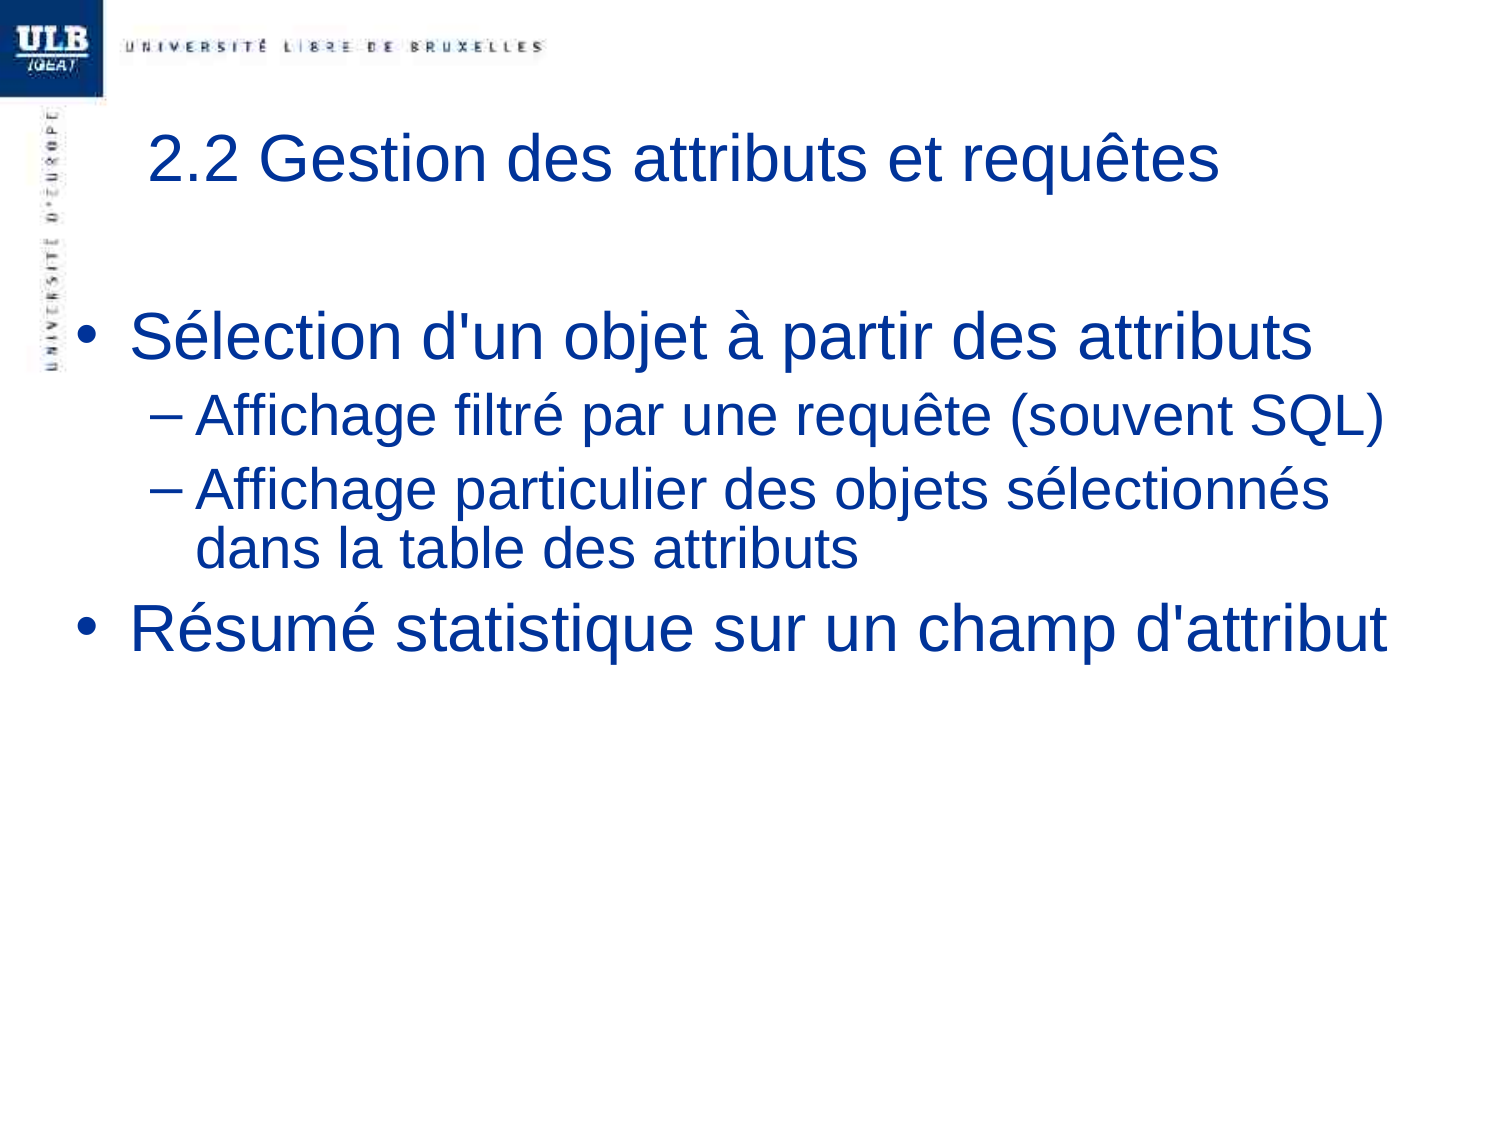

2.2 Gestion des attributs et requêtes
Sélection d'un objet à partir des attributs
Affichage filtré par une requête (souvent SQL)‏
Affichage particulier des objets sélectionnés dans la table des attributs
Résumé statistique sur un champ d'attribut